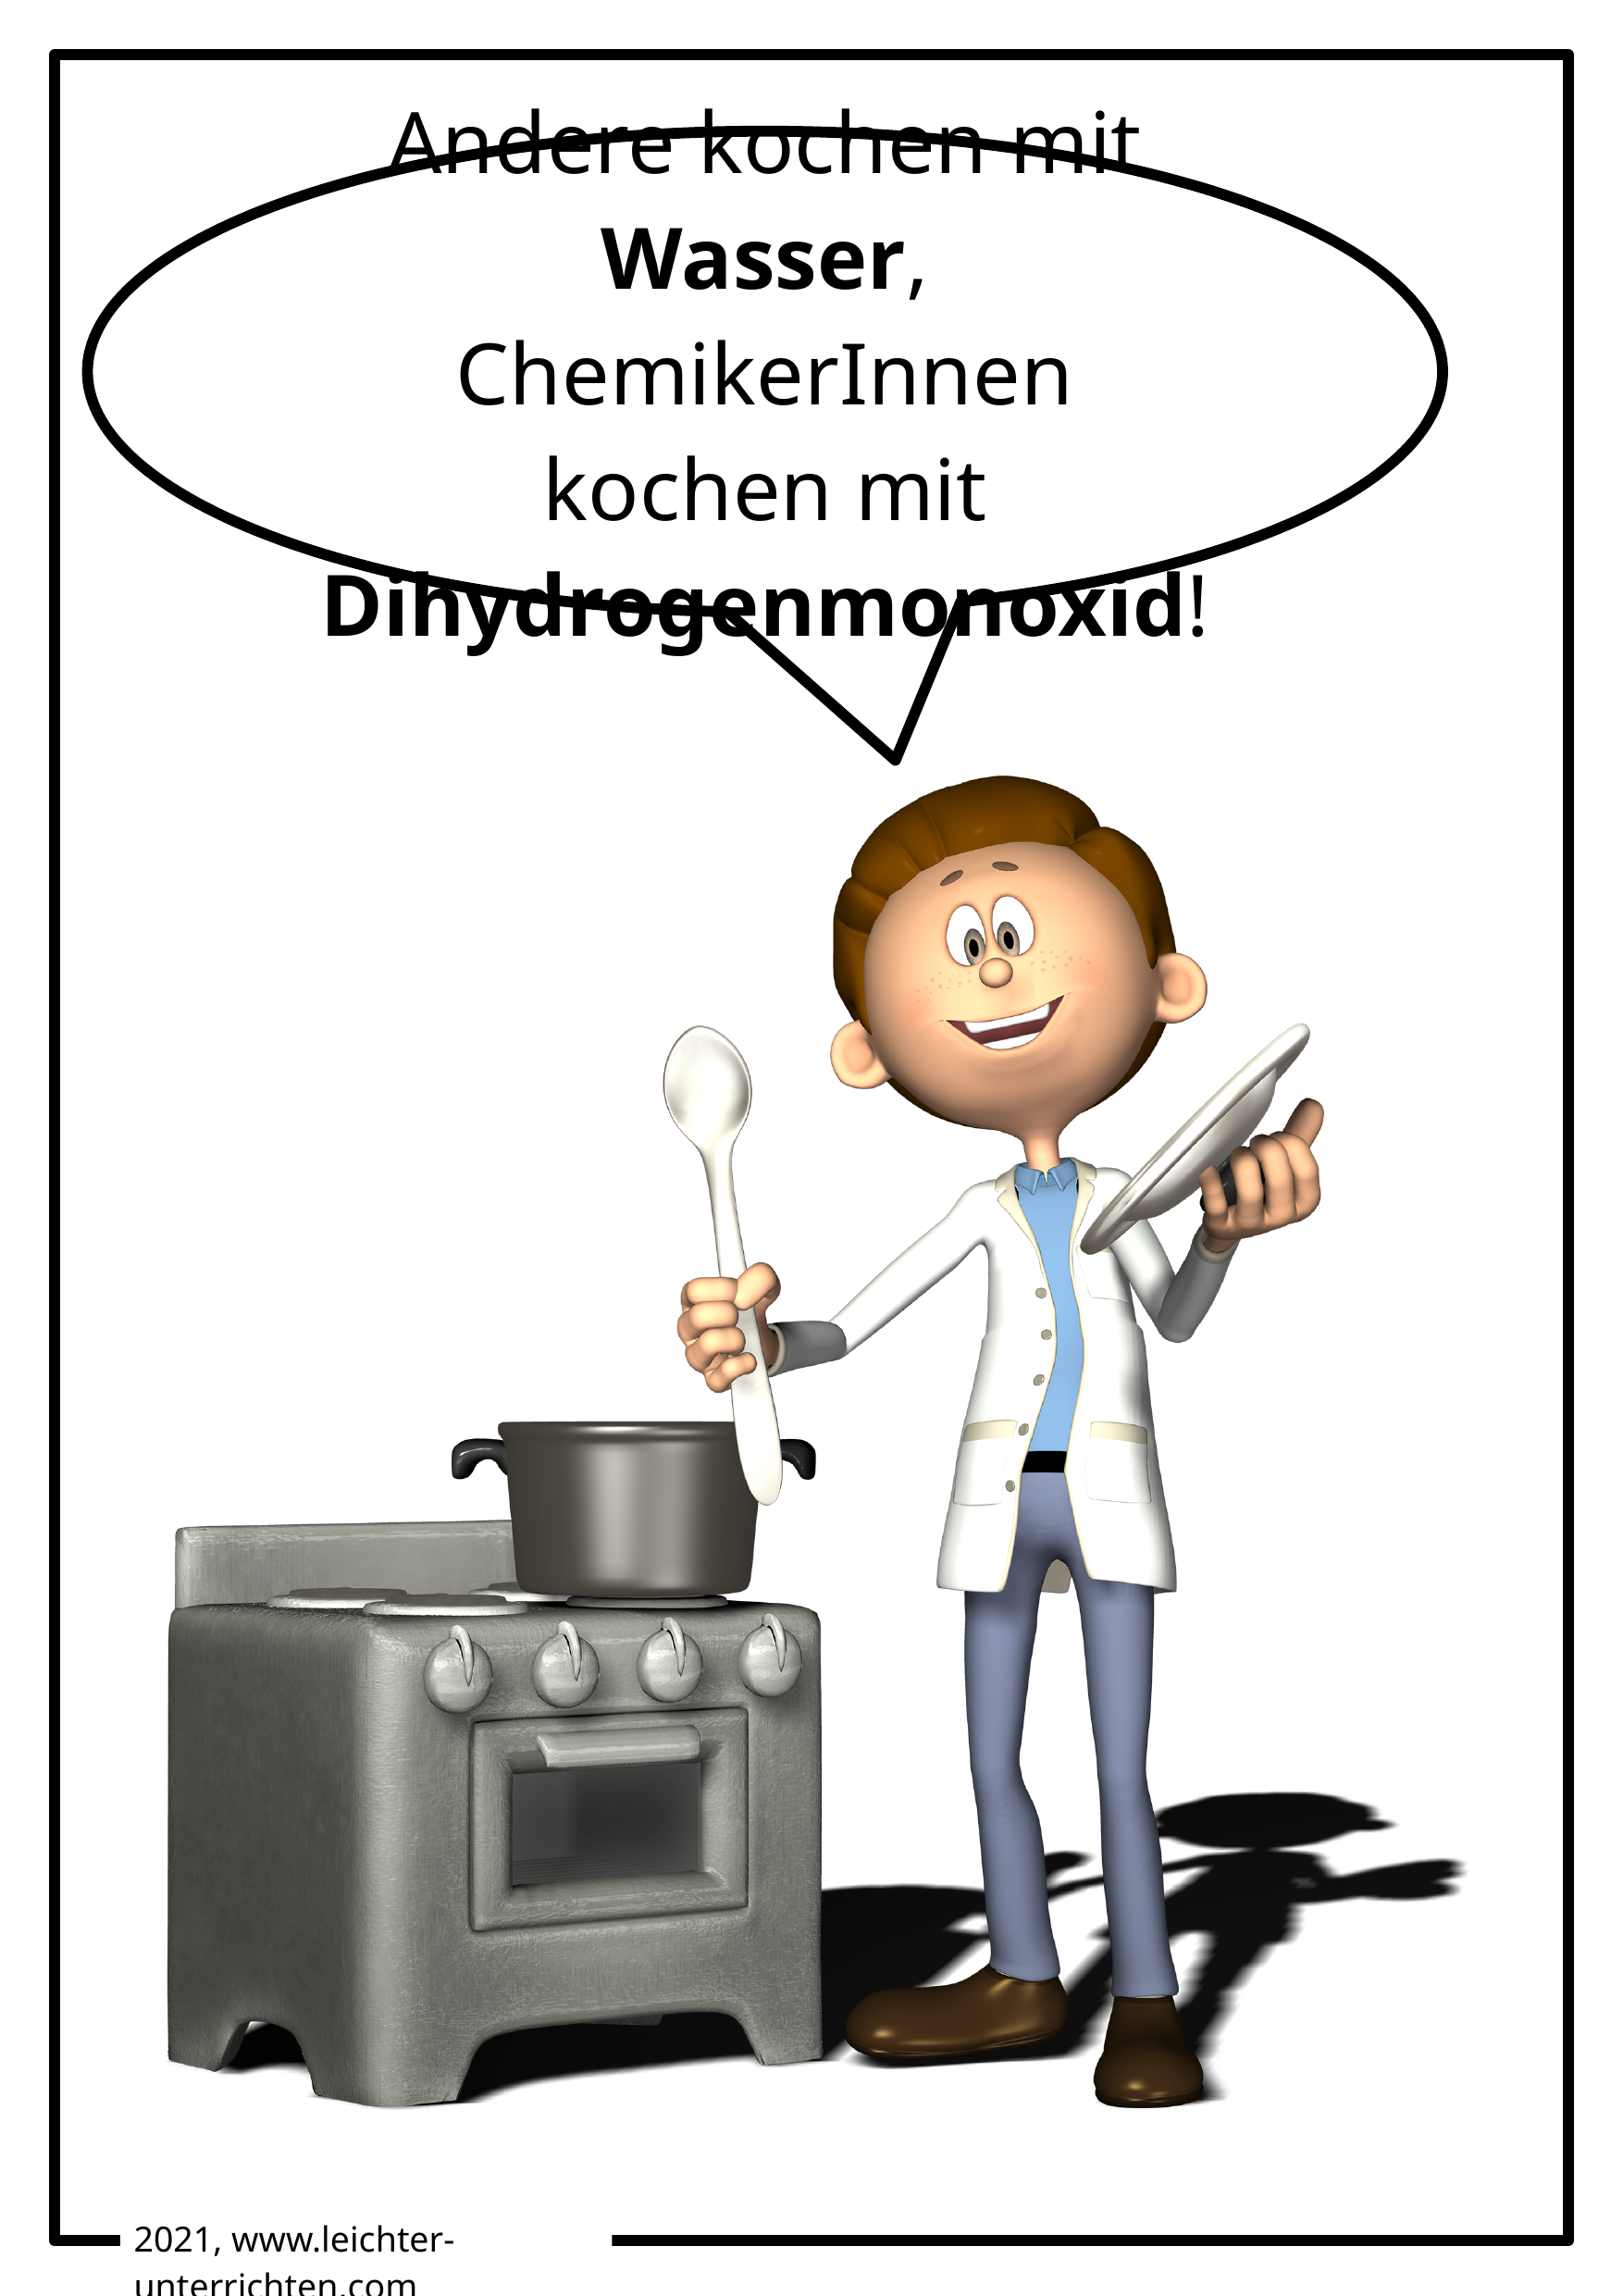

Andere kochen mit Wasser,
ChemikerInnen kochen mit Dihydrogenmonoxid!
2021, www.leichter-unterrichten.com